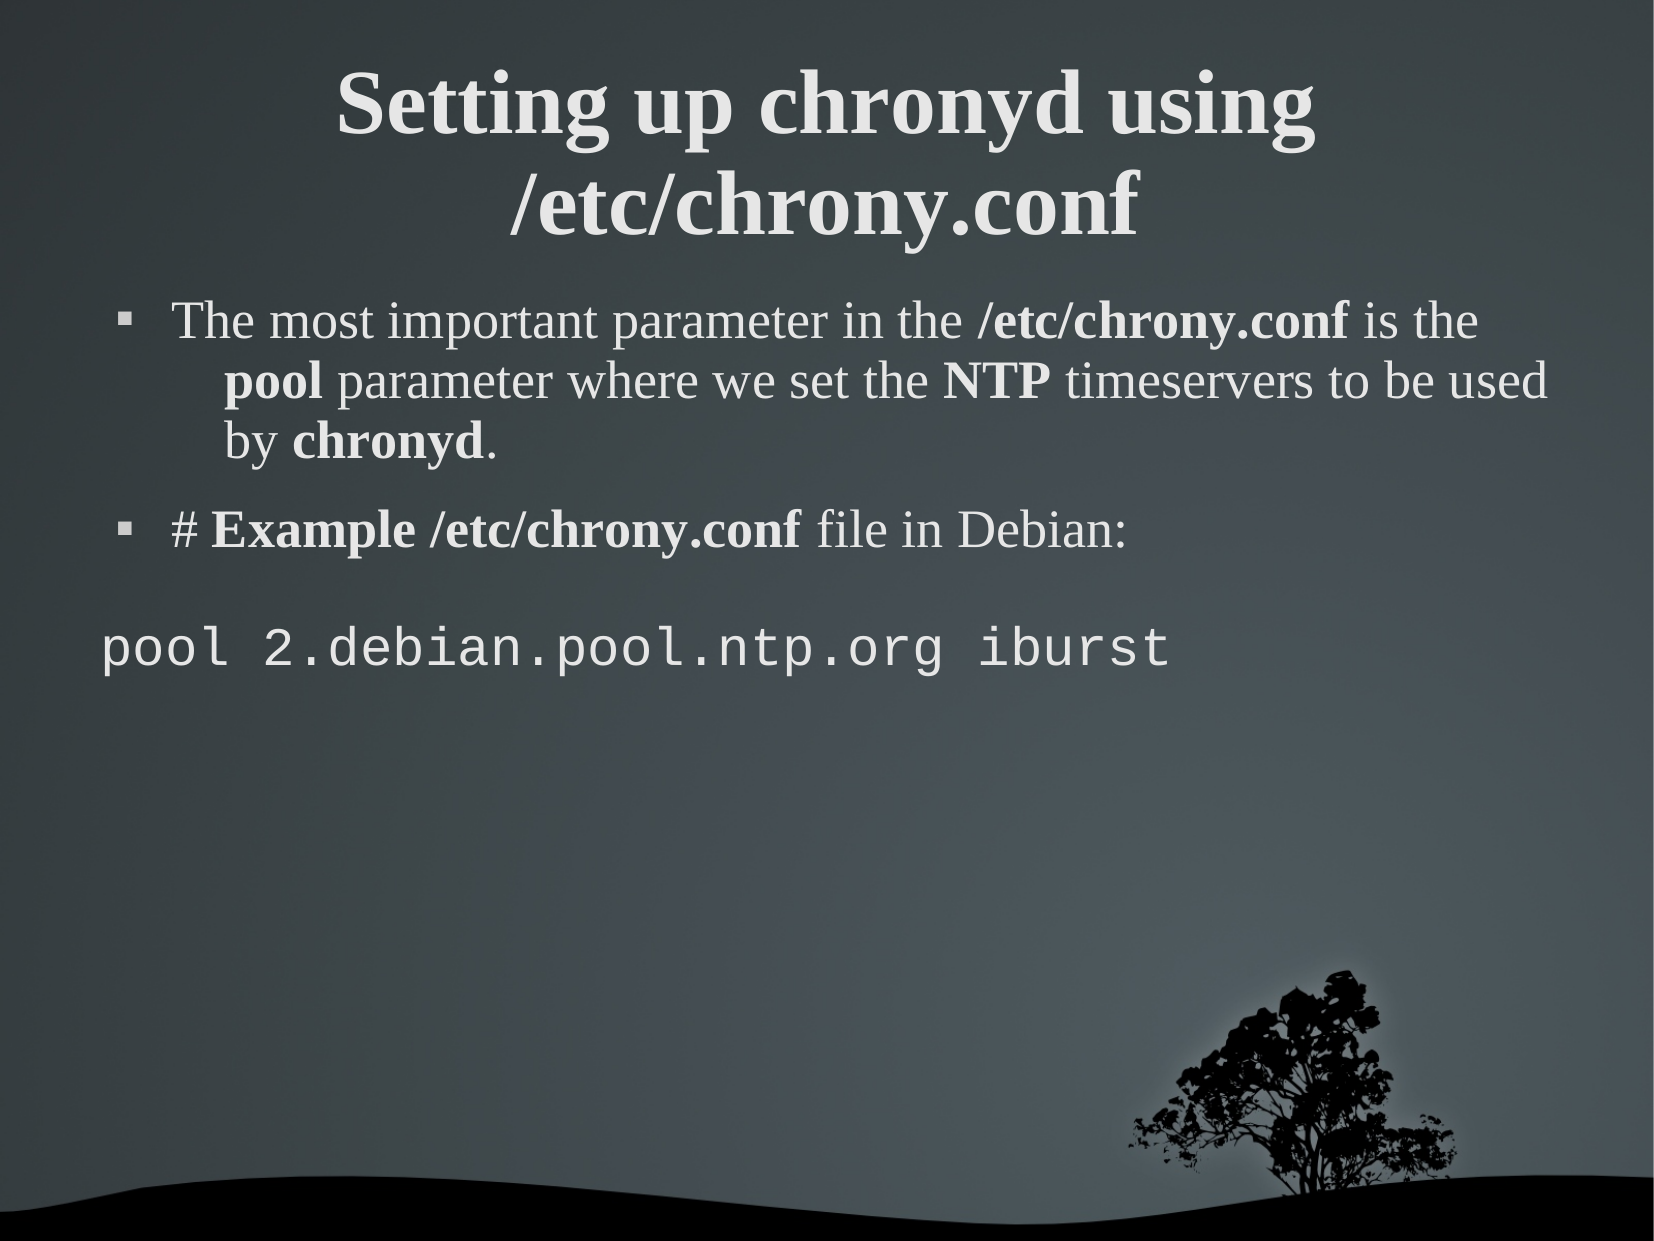

# Setting up chronyd using /etc/chrony.conf
The most important parameter in the /etc/chrony.conf is the pool parameter where we set the NTP timeservers to be used by chronyd.
# Example /etc/chrony.conf file in Debian:
pool 2.debian.pool.ntp.org iburst